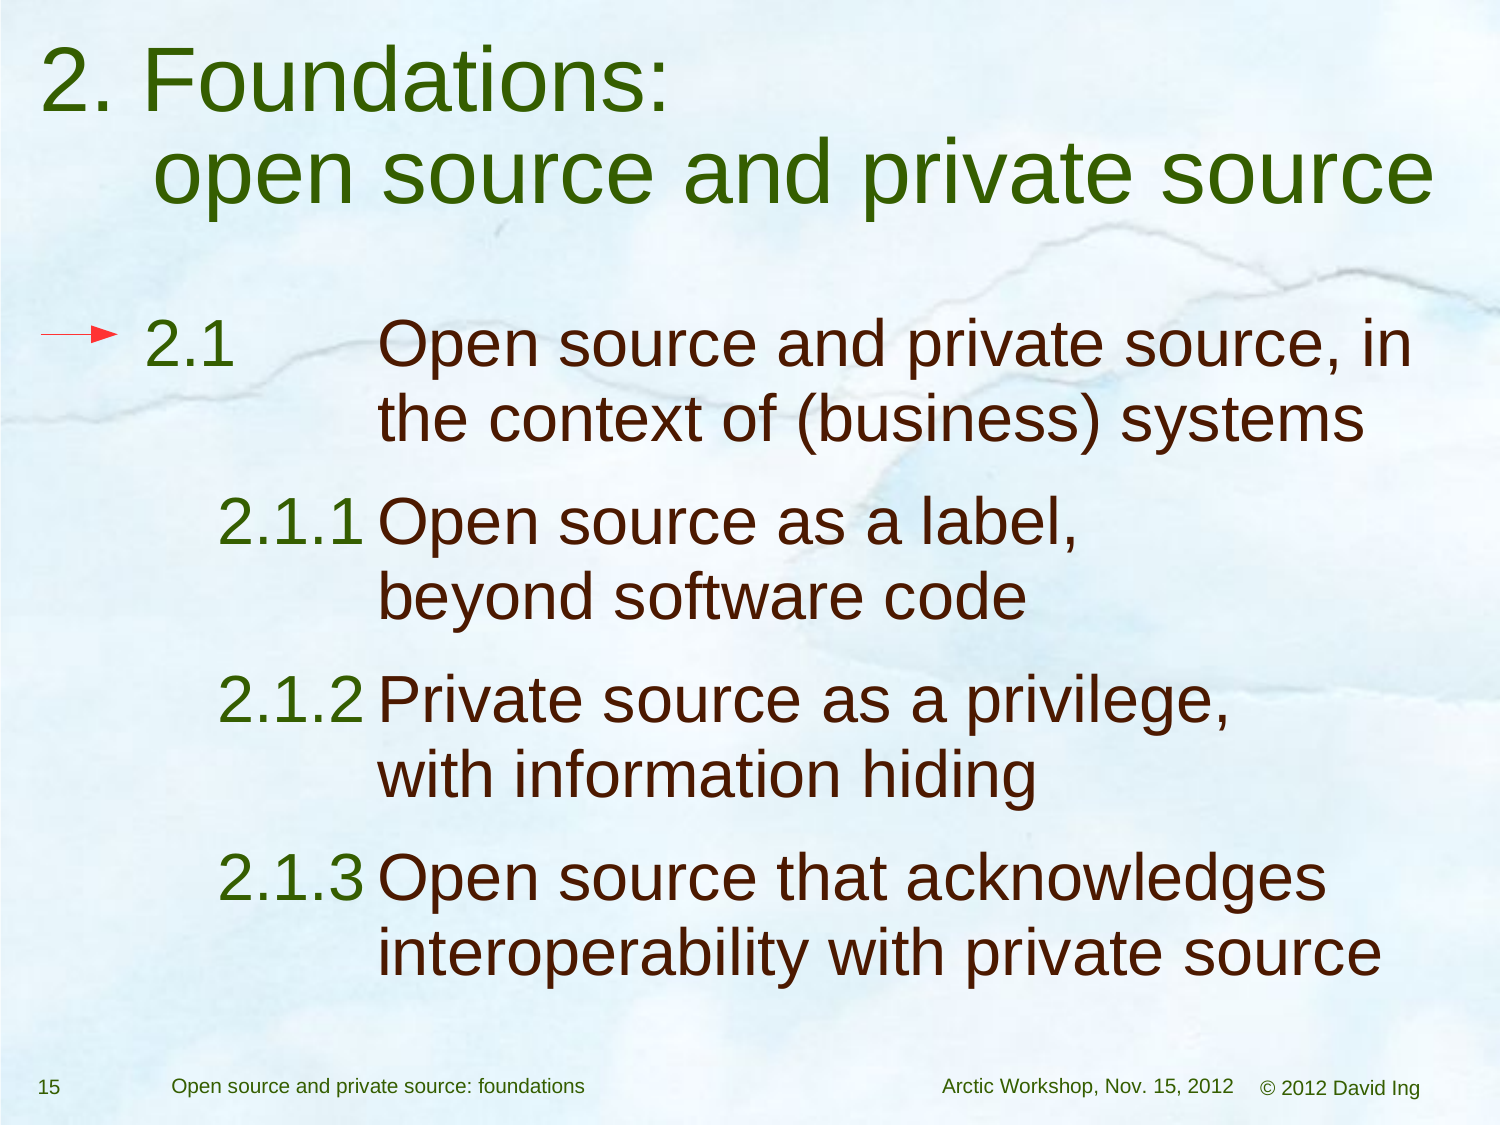

# 2. Foundations: open source and private source
| 2.1 | Open source and private source, in the context of (business) systems |
| --- | --- |
| 2.1.1 | Open source as a label, beyond software code |
| 2.1.2 | Private source as a privilege, with information hiding |
| 2.1.3 | Open source that acknowledges interoperability with private source |
Open source and private source: foundations
Arctic Workshop, Nov. 15, 2012
15